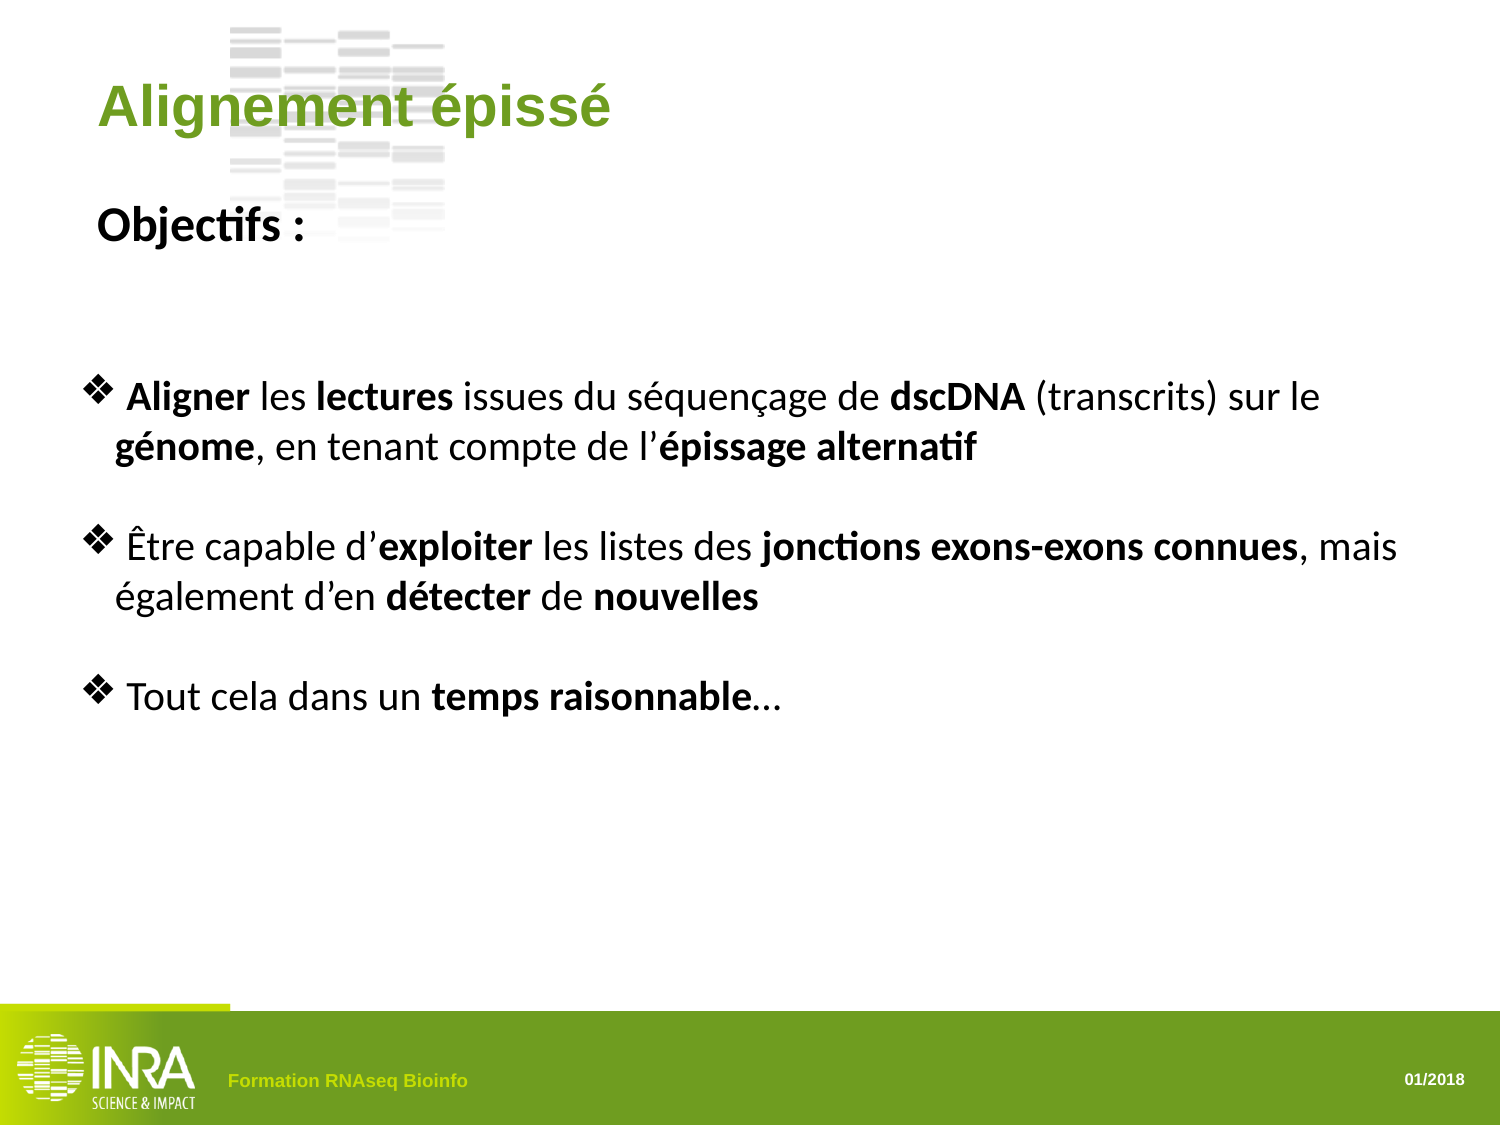

Alignement épissé
Objectifs :
 Aligner les lectures issues du séquençage de dscDNA (transcrits) sur le génome, en tenant compte de l’épissage alternatif
 Être capable d’exploiter les listes des jonctions exons-exons connues, mais également d’en détecter de nouvelles
 Tout cela dans un temps raisonnable…